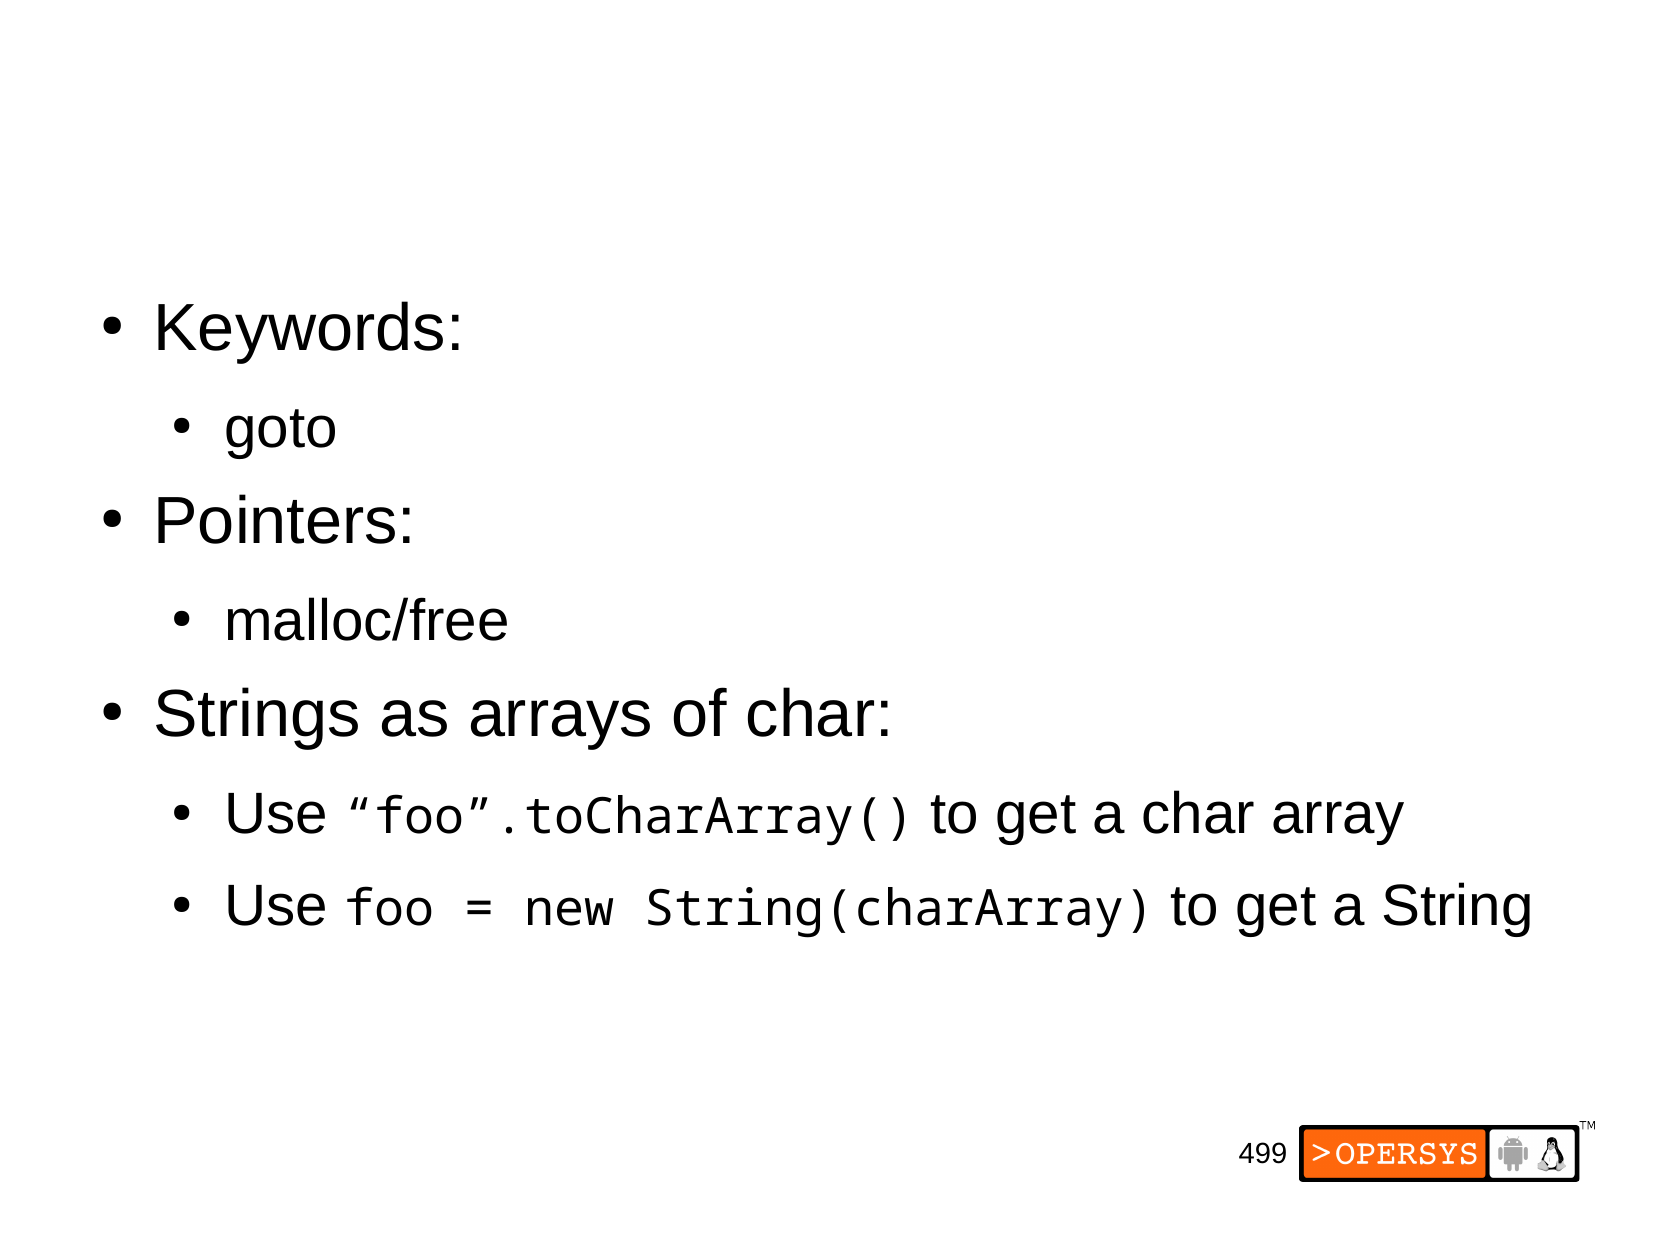

# Keywords:
goto
Pointers:
malloc/free
Strings as arrays of char:
Use “foo”.toCharArray() to get a char array
Use foo = new String(charArray) to get a String